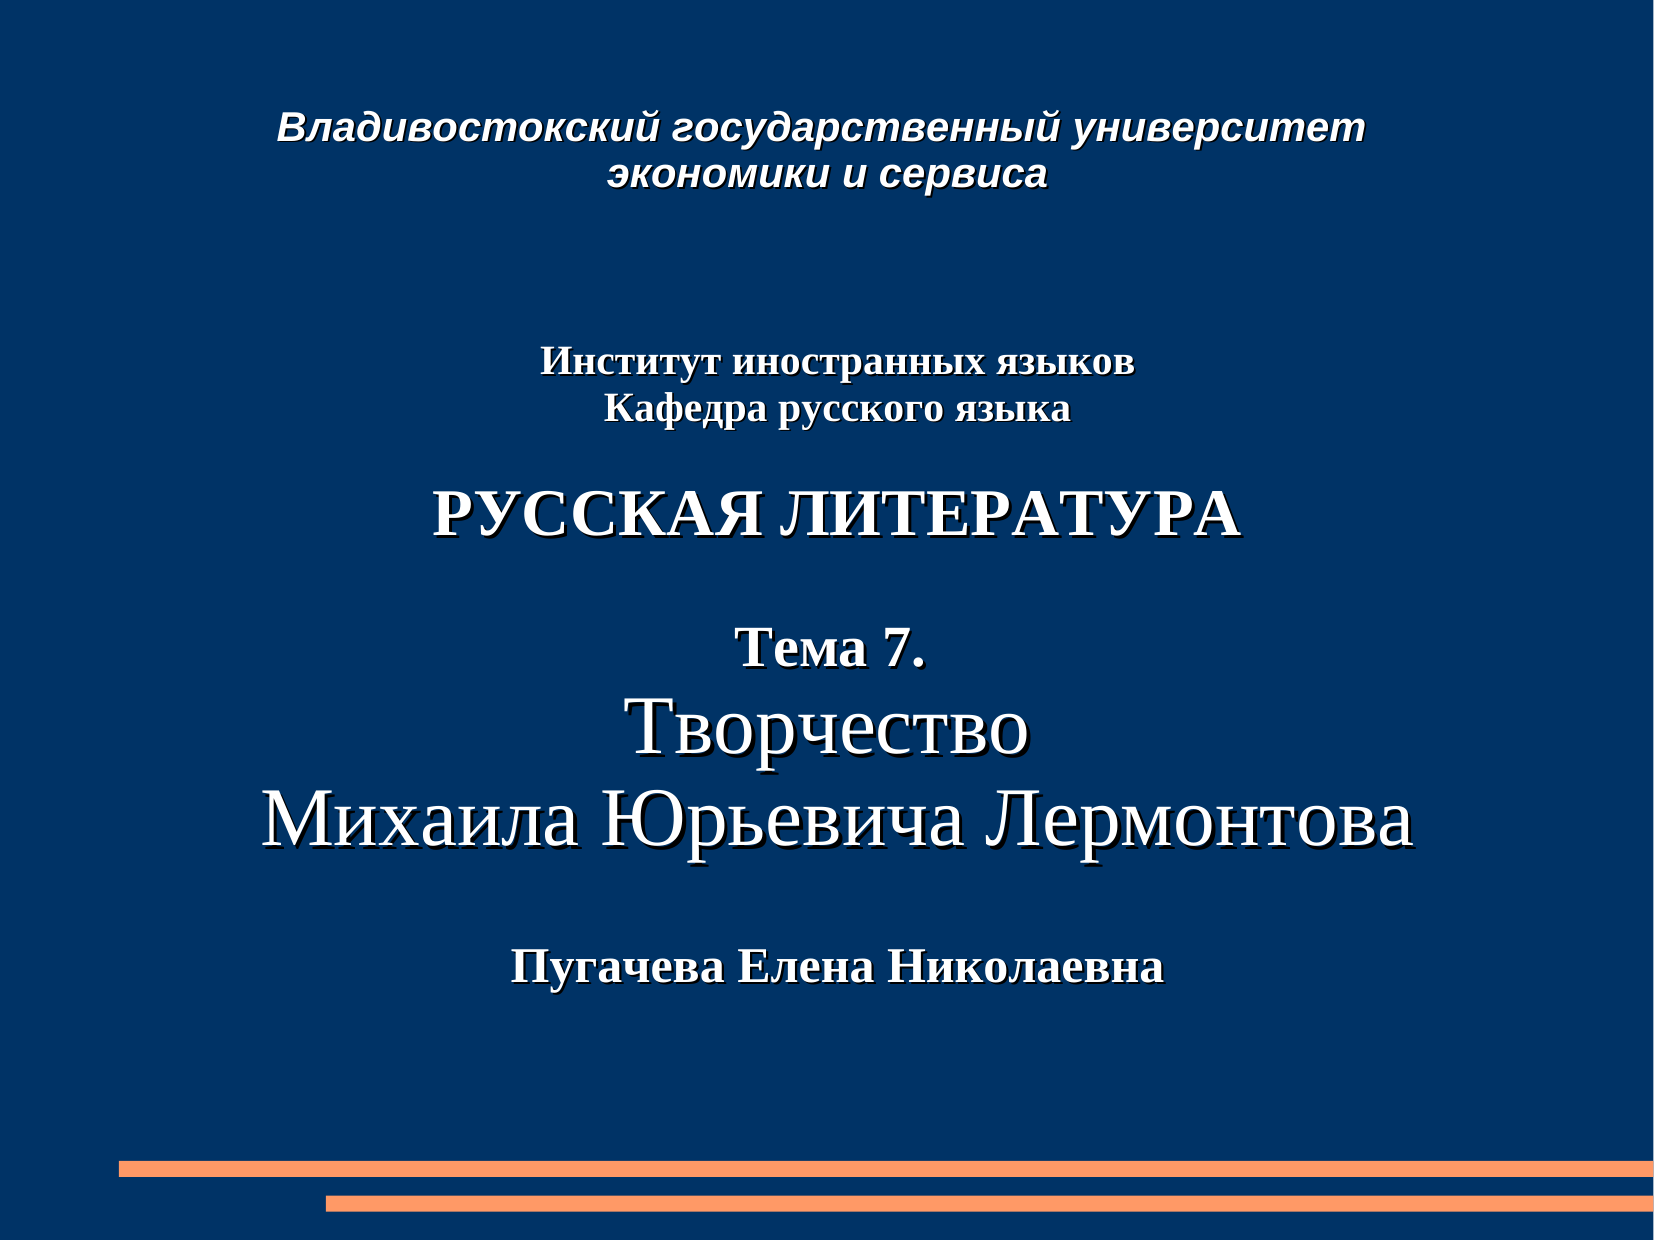

# Владивостокский государственный университет экономики и сервиса
Институт иностранных языков
Кафедра русского языка
РУССКАЯ ЛИТЕРАТУРА
Тема 7.
Творчество
Михаила Юрьевича Лермонтова
Пугачева Елена Николаевна